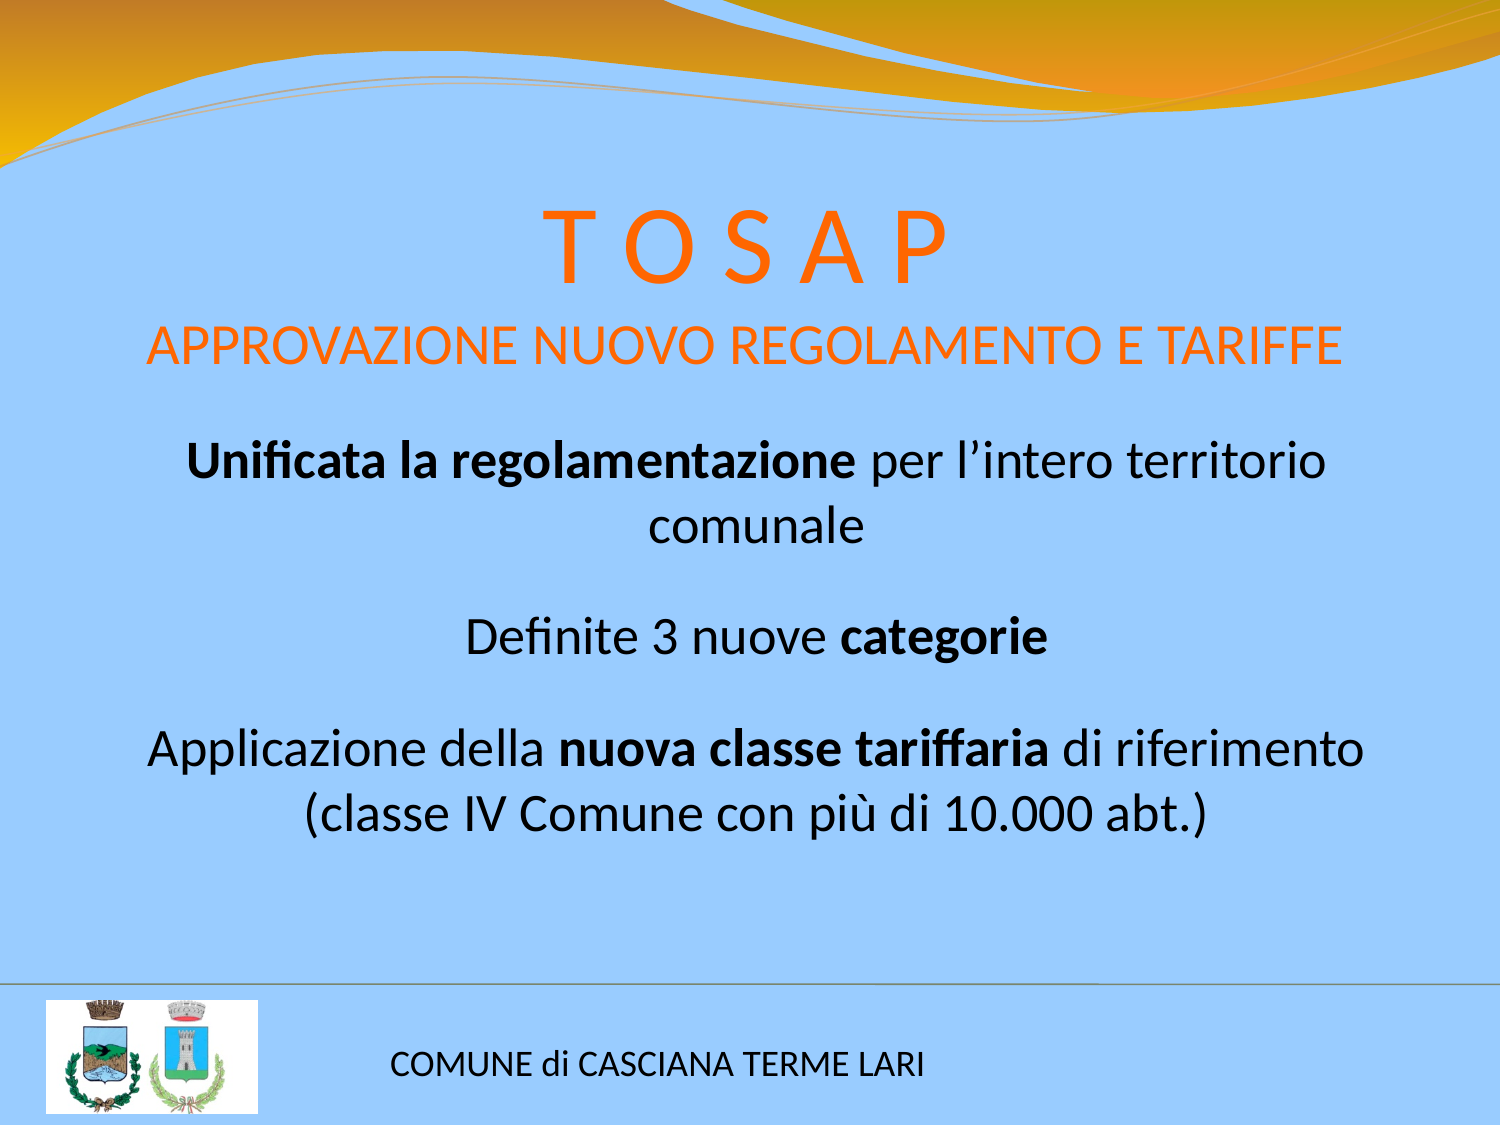

# T O S A P APPROVAZIONE NUOVO REGOLAMENTO E TARIFFE
Unificata la regolamentazione per l’intero territorio comunale
Definite 3 nuove categorie
Applicazione della nuova classe tariffaria di riferimento (classe IV Comune con più di 10.000 abt.)
COMUNE di CASCIANA TERME LARI